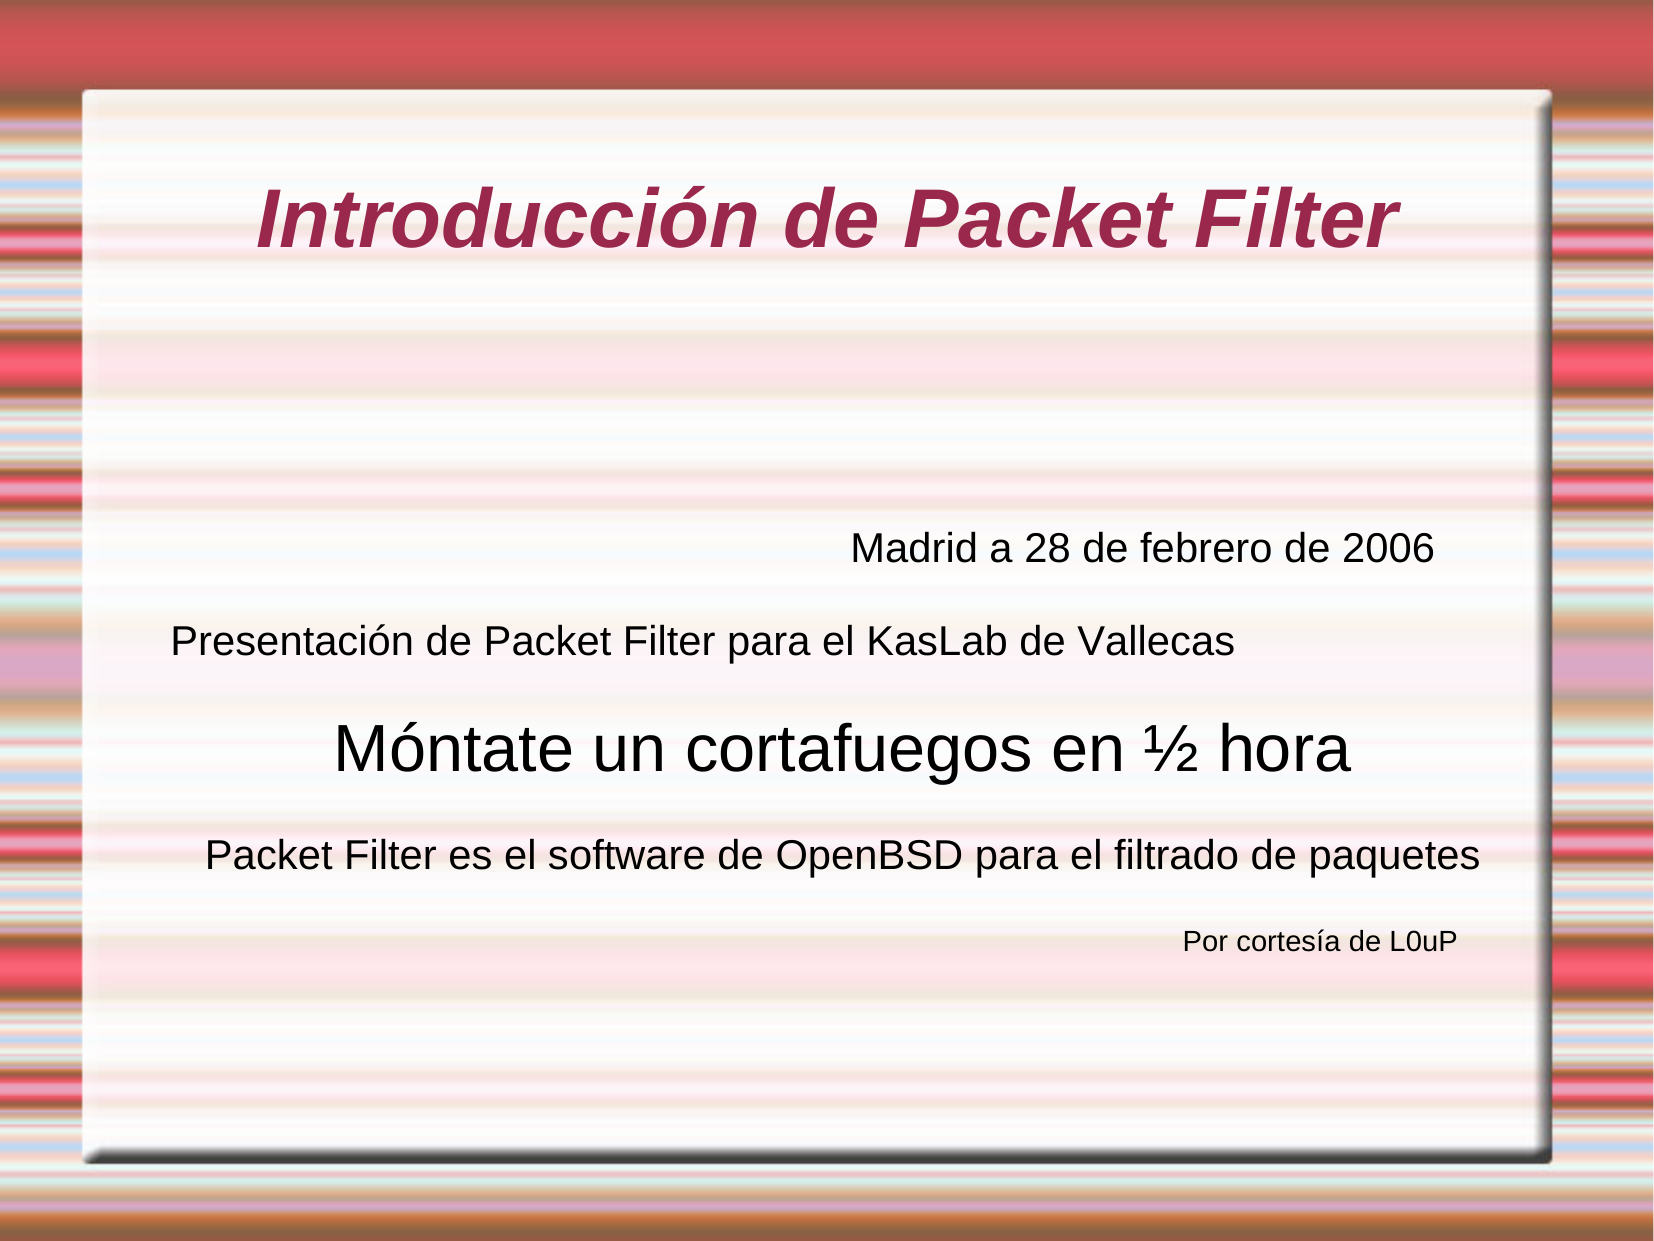

# Introducción de Packet Filter
Madrid a 28 de febrero de 2006
Presentación de Packet Filter para el KasLab de Vallecas
Móntate un cortafuegos en ½ hora
Packet Filter es el software de OpenBSD para el filtrado de paquetes
Por cortesía de L0uP